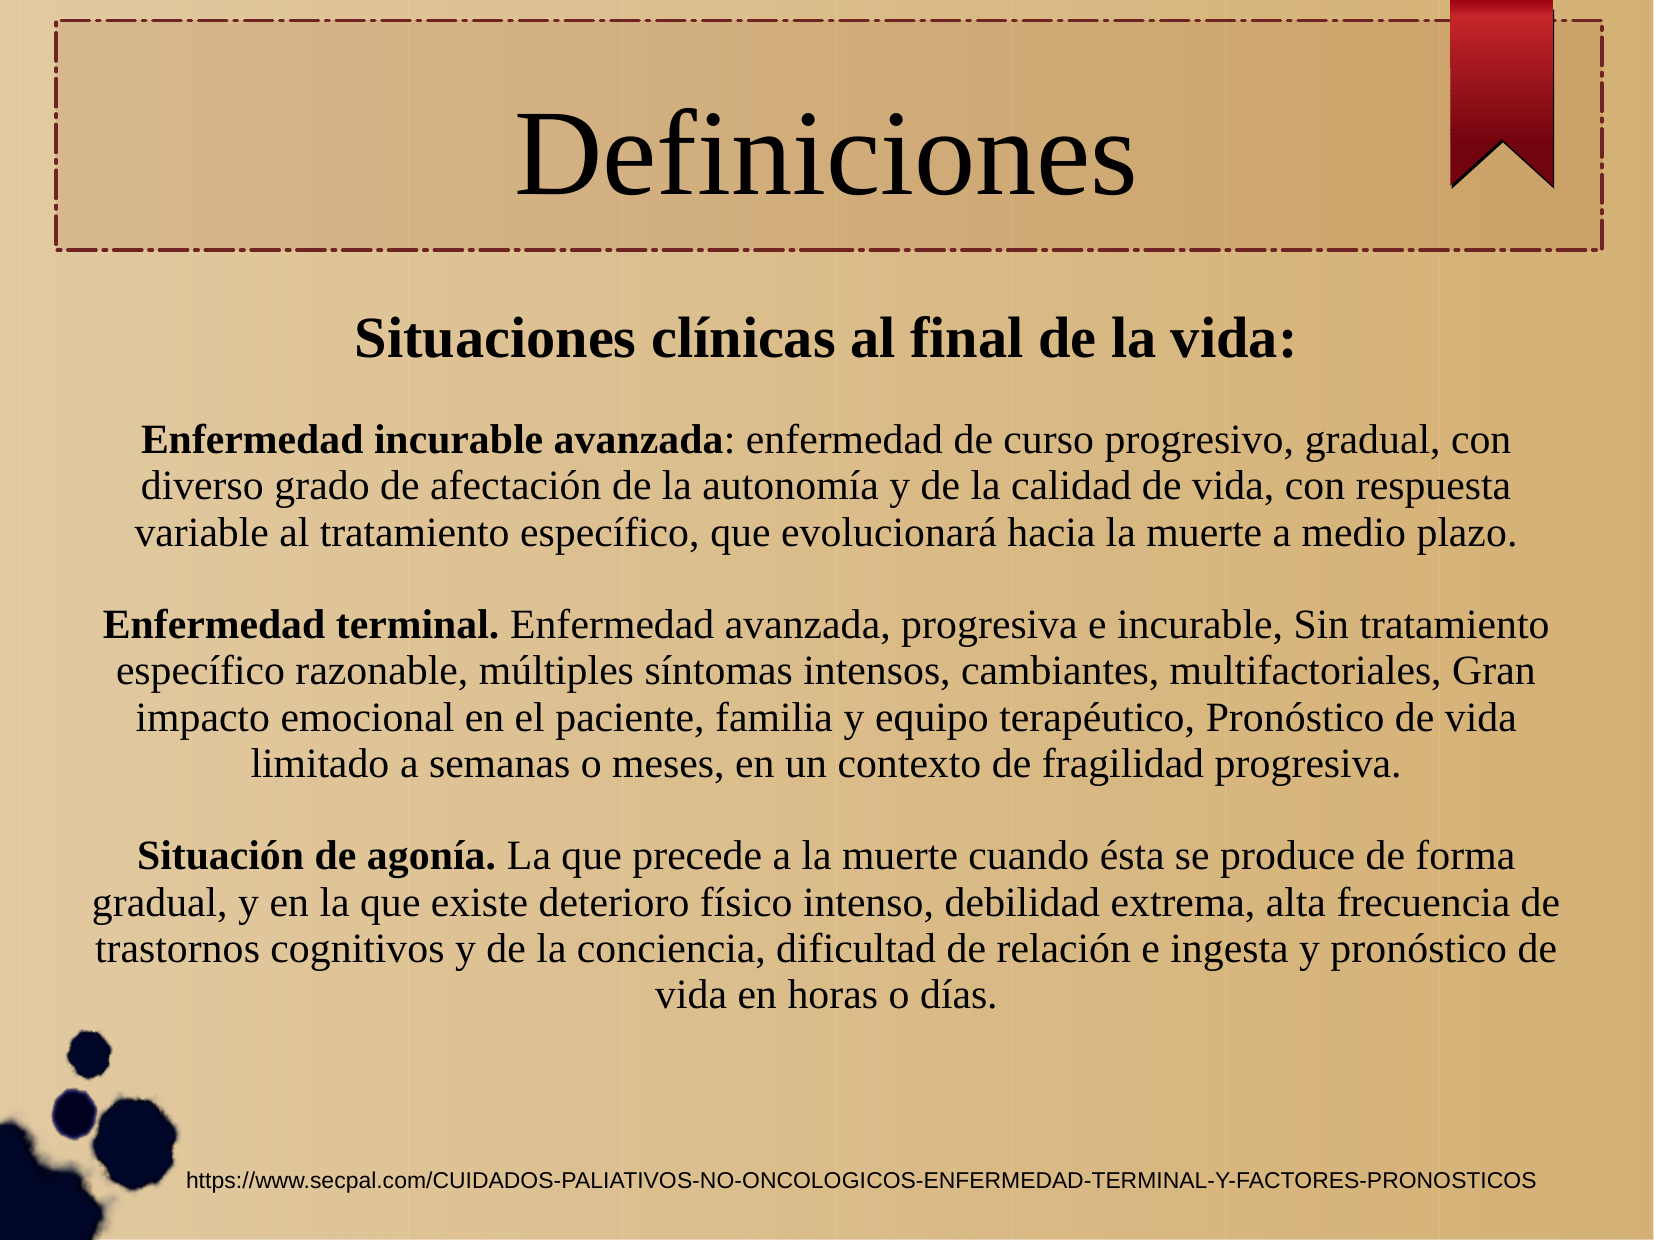

# Definiciones
Situaciones clínicas al final de la vida:
Enfermedad incurable avanzada: enfermedad de curso progresivo, gradual, con diverso grado de afectación de la autonomía y de la calidad de vida, con respuesta variable al tratamiento específico, que evolucionará hacia la muerte a medio plazo.
Enfermedad terminal. Enfermedad avanzada, progresiva e incurable, Sin tratamiento específico razonable, múltiples síntomas intensos, cambiantes, multifactoriales, Gran impacto emocional en el paciente, familia y equipo terapéutico, Pronóstico de vida limitado a semanas o meses, en un contexto de fragilidad progresiva.
Situación de agonía. La que precede a la muerte cuando ésta se produce de forma gradual, y en la que existe deterioro físico intenso, debilidad extrema, alta frecuencia de trastornos cognitivos y de la conciencia, dificultad de relación e ingesta y pronóstico de vida en horas o días.
https://www.secpal.com/CUIDADOS-PALIATIVOS-NO-ONCOLOGICOS-ENFERMEDAD-TERMINAL-Y-FACTORES-PRONOSTICOS